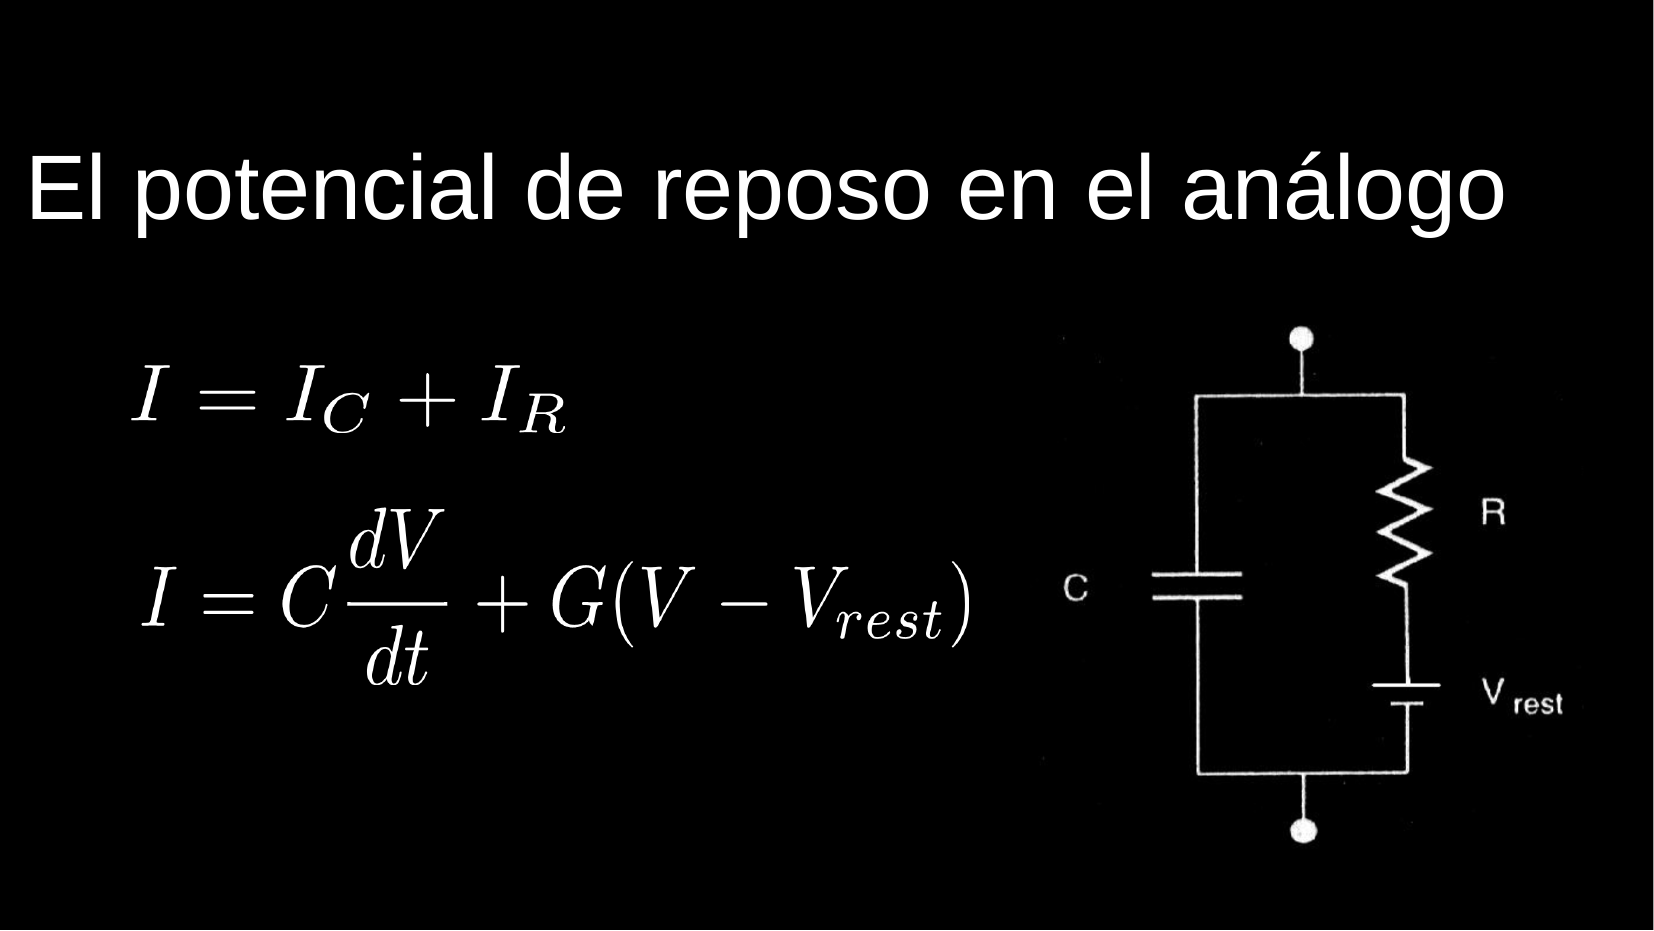

# El potencial de reposo en el análogo